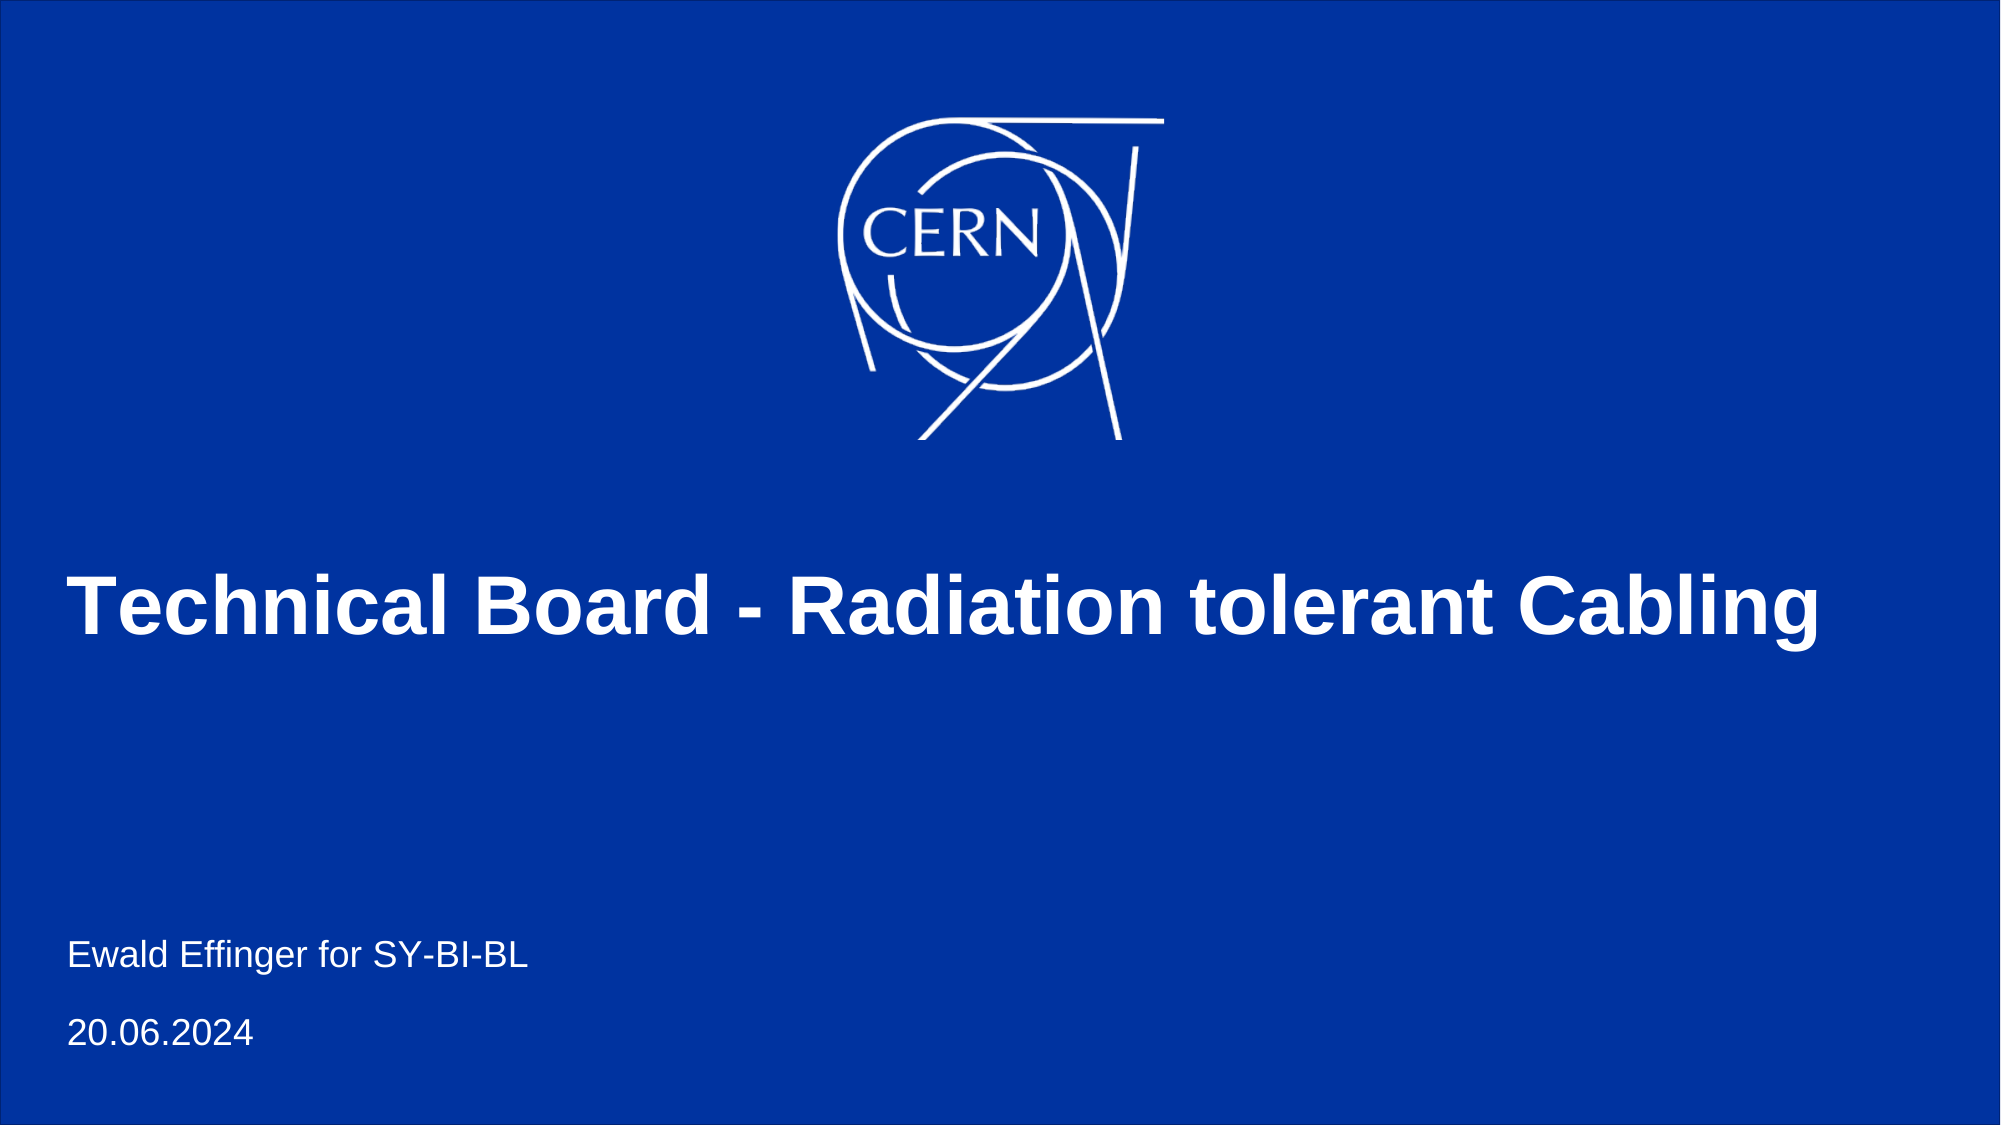

# Technical Board - Radiation tolerant Cabling
Ewald Effinger for SY-BI-BL
20.06.2024